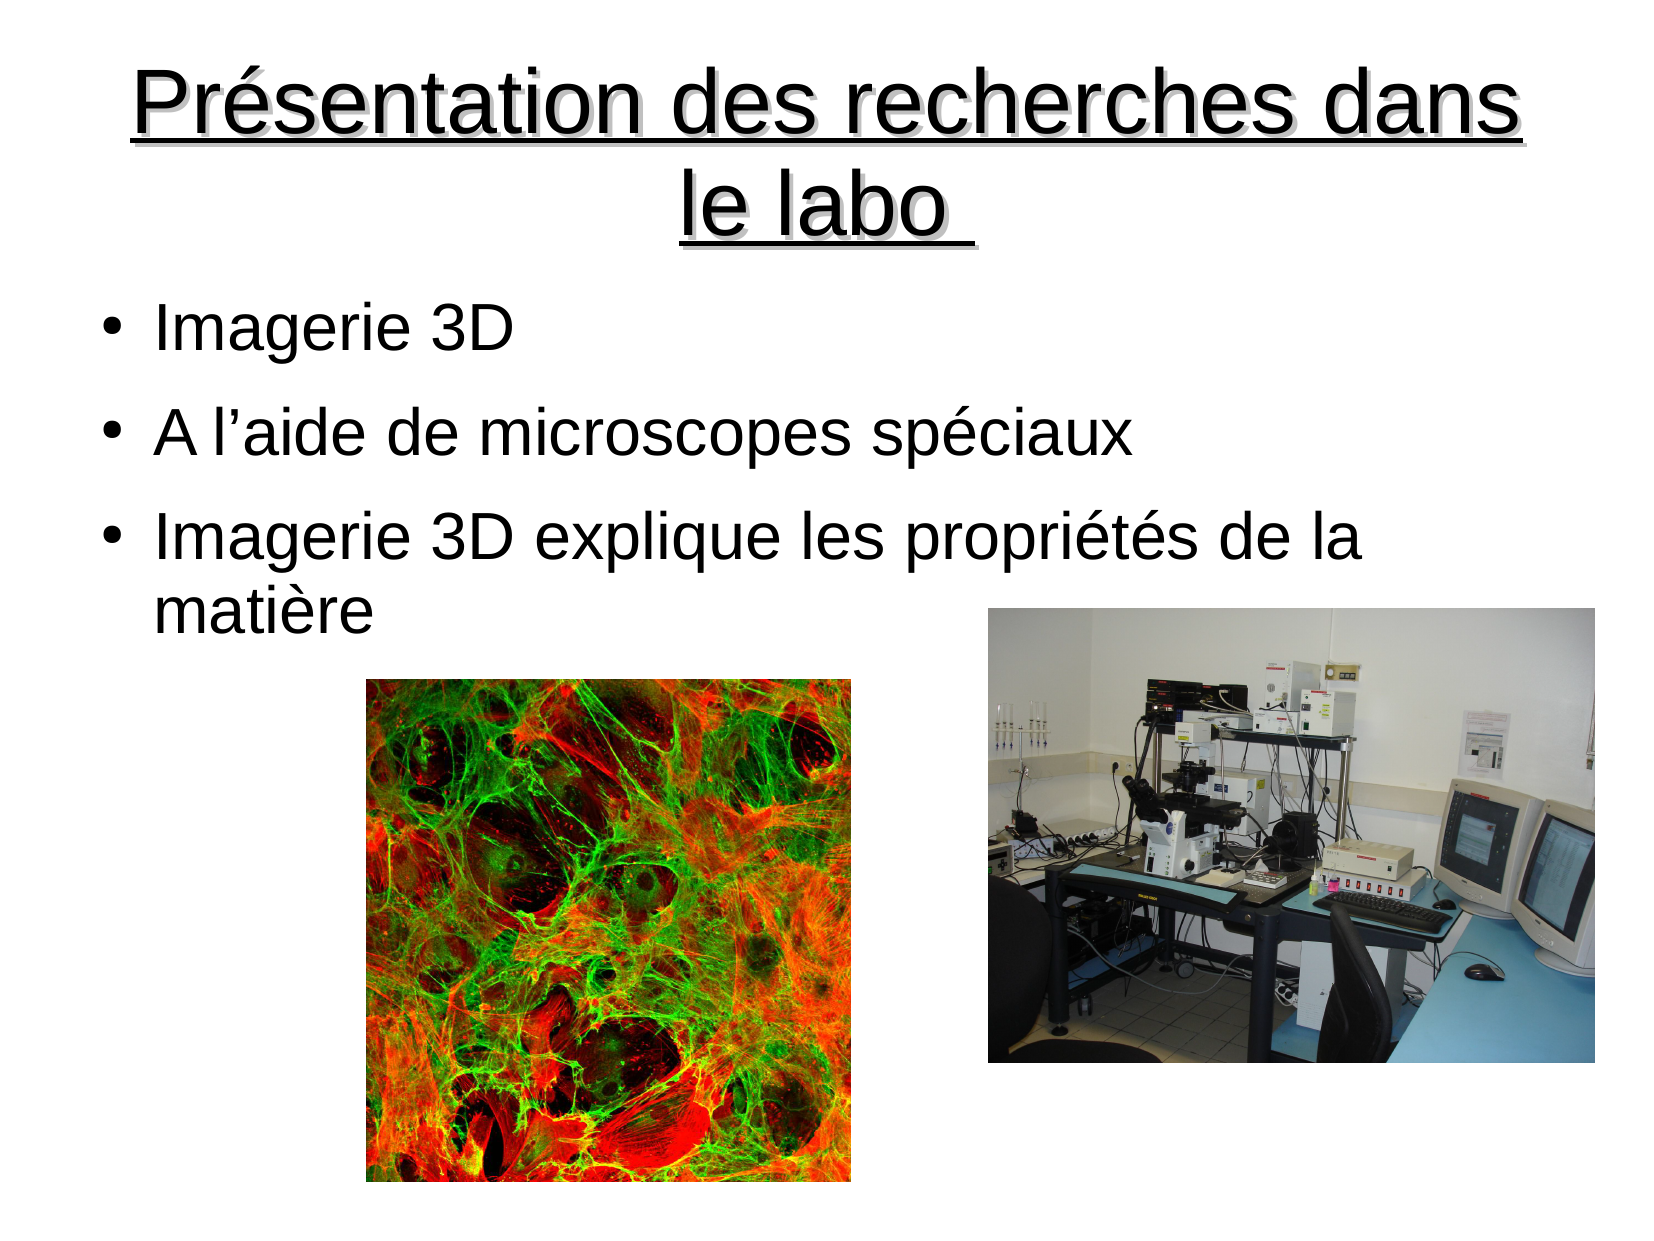

# Présentation des recherches dans le labo
Imagerie 3D
A l’aide de microscopes spéciaux
Imagerie 3D explique les propriétés de la matière